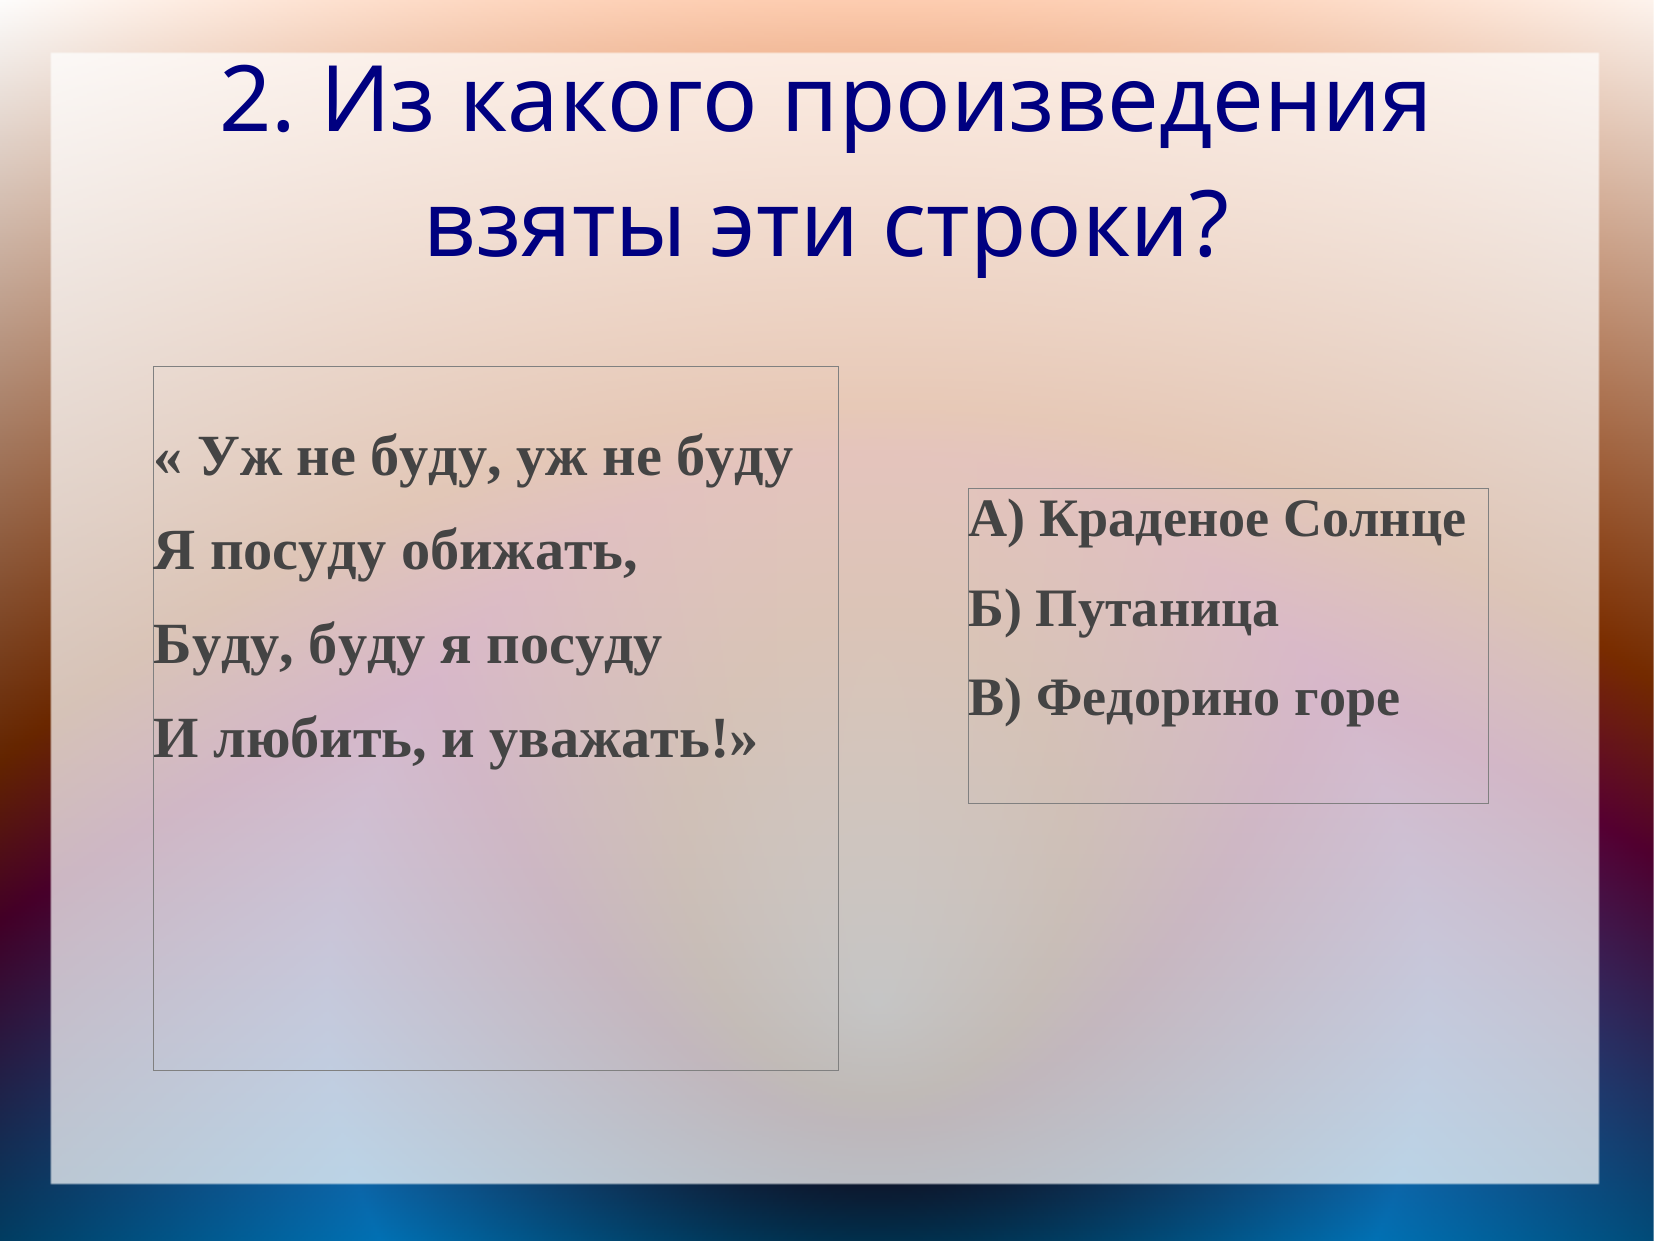

# 2. Из какого произведения взяты эти строки?
« Уж не буду, уж не буду
Я посуду обижать,
Буду, буду я посуду
И любить, и уважать!»
А) Краденое Солнце
Б) Путаница
В) Федорино горе